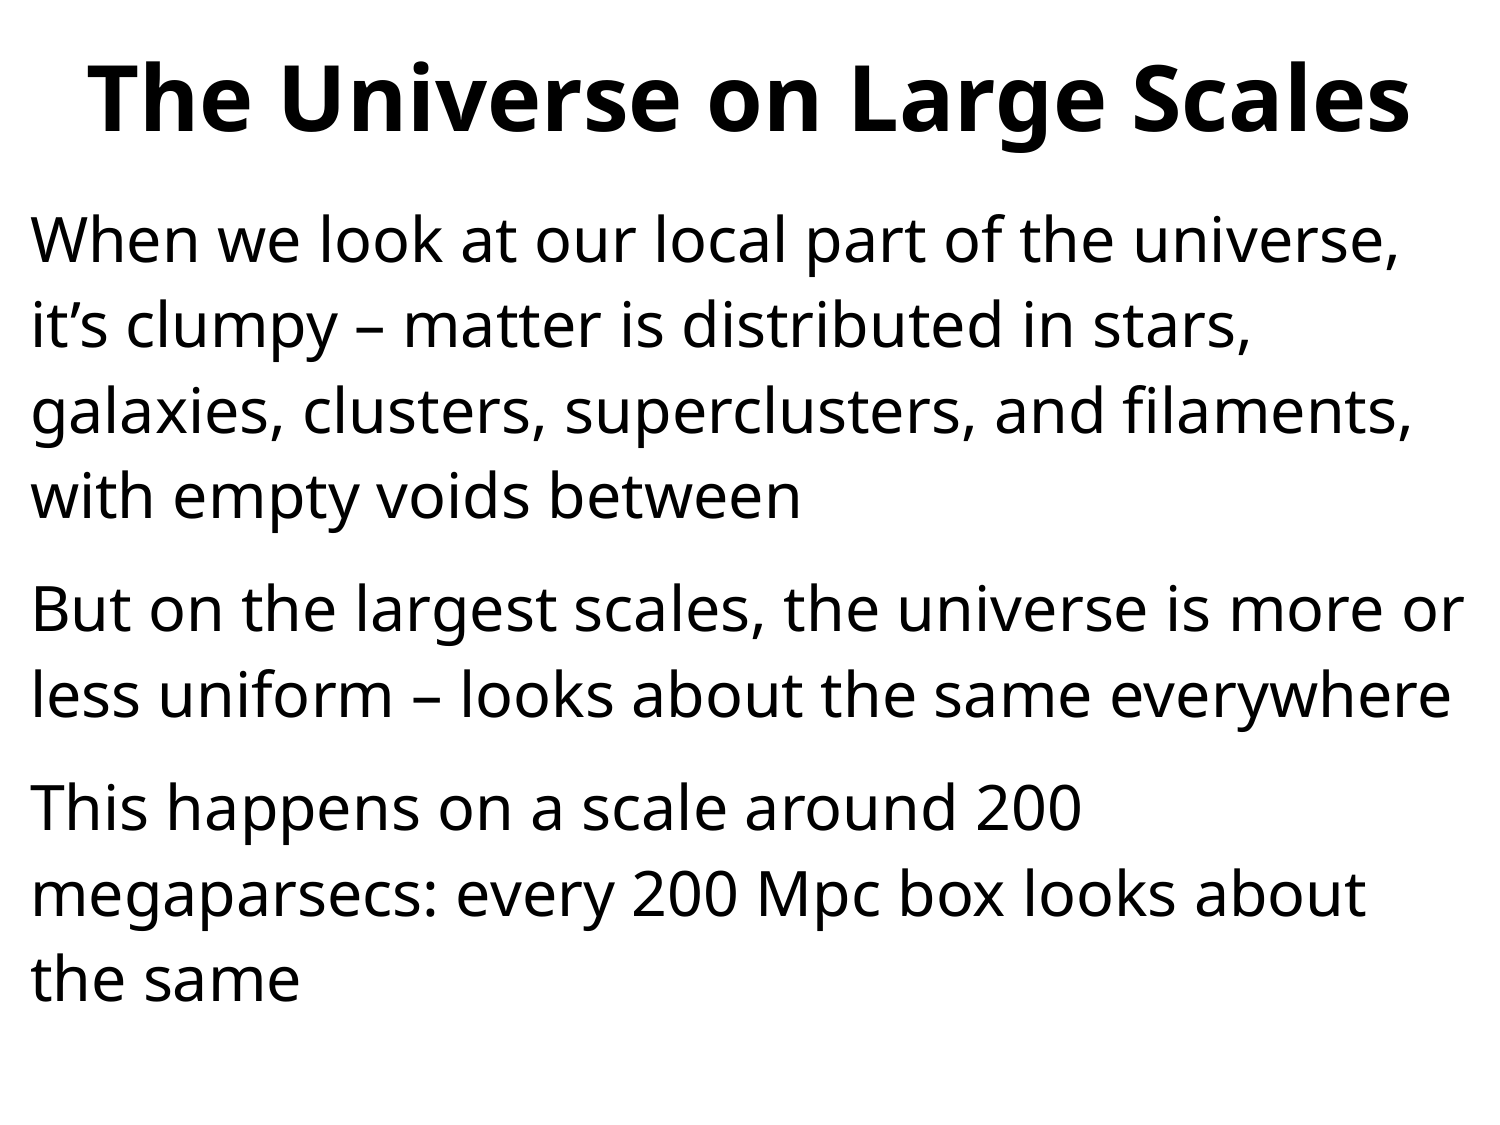

# The Universe on Large Scales
When we look at our local part of the universe, it’s clumpy – matter is distributed in stars, galaxies, clusters, superclusters, and filaments, with empty voids between
But on the largest scales, the universe is more or less uniform – looks about the same everywhere
This happens on a scale around 200 megaparsecs: every 200 Mpc box looks about the same